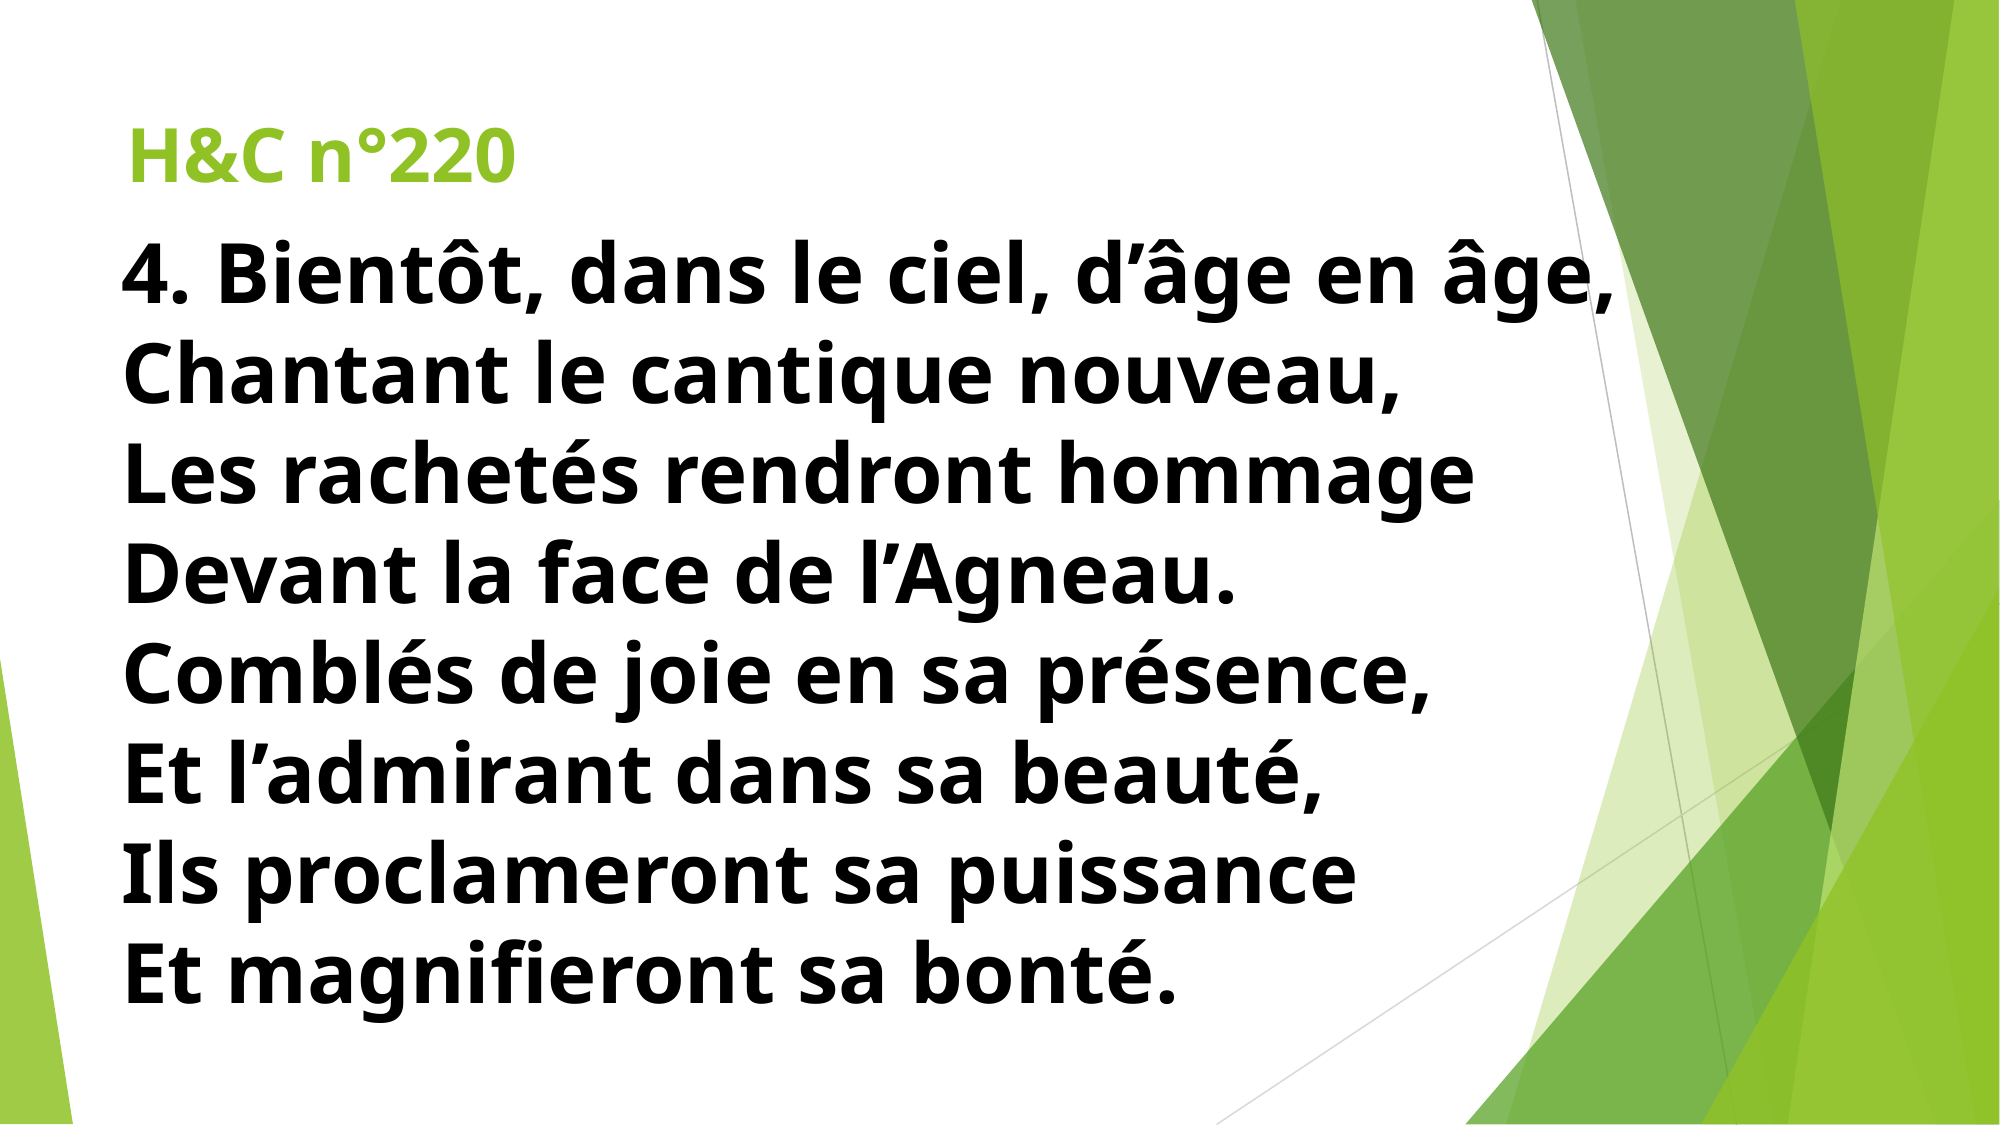

H&C n°220
4. Bientôt, dans le ciel, d’âge en âge,
Chantant le cantique nouveau,
Les rachetés rendront hommage
Devant la face de l’Agneau.
Comblés de joie en sa présence,
Et l’admirant dans sa beauté,
Ils proclameront sa puissance
Et magnifieront sa bonté.